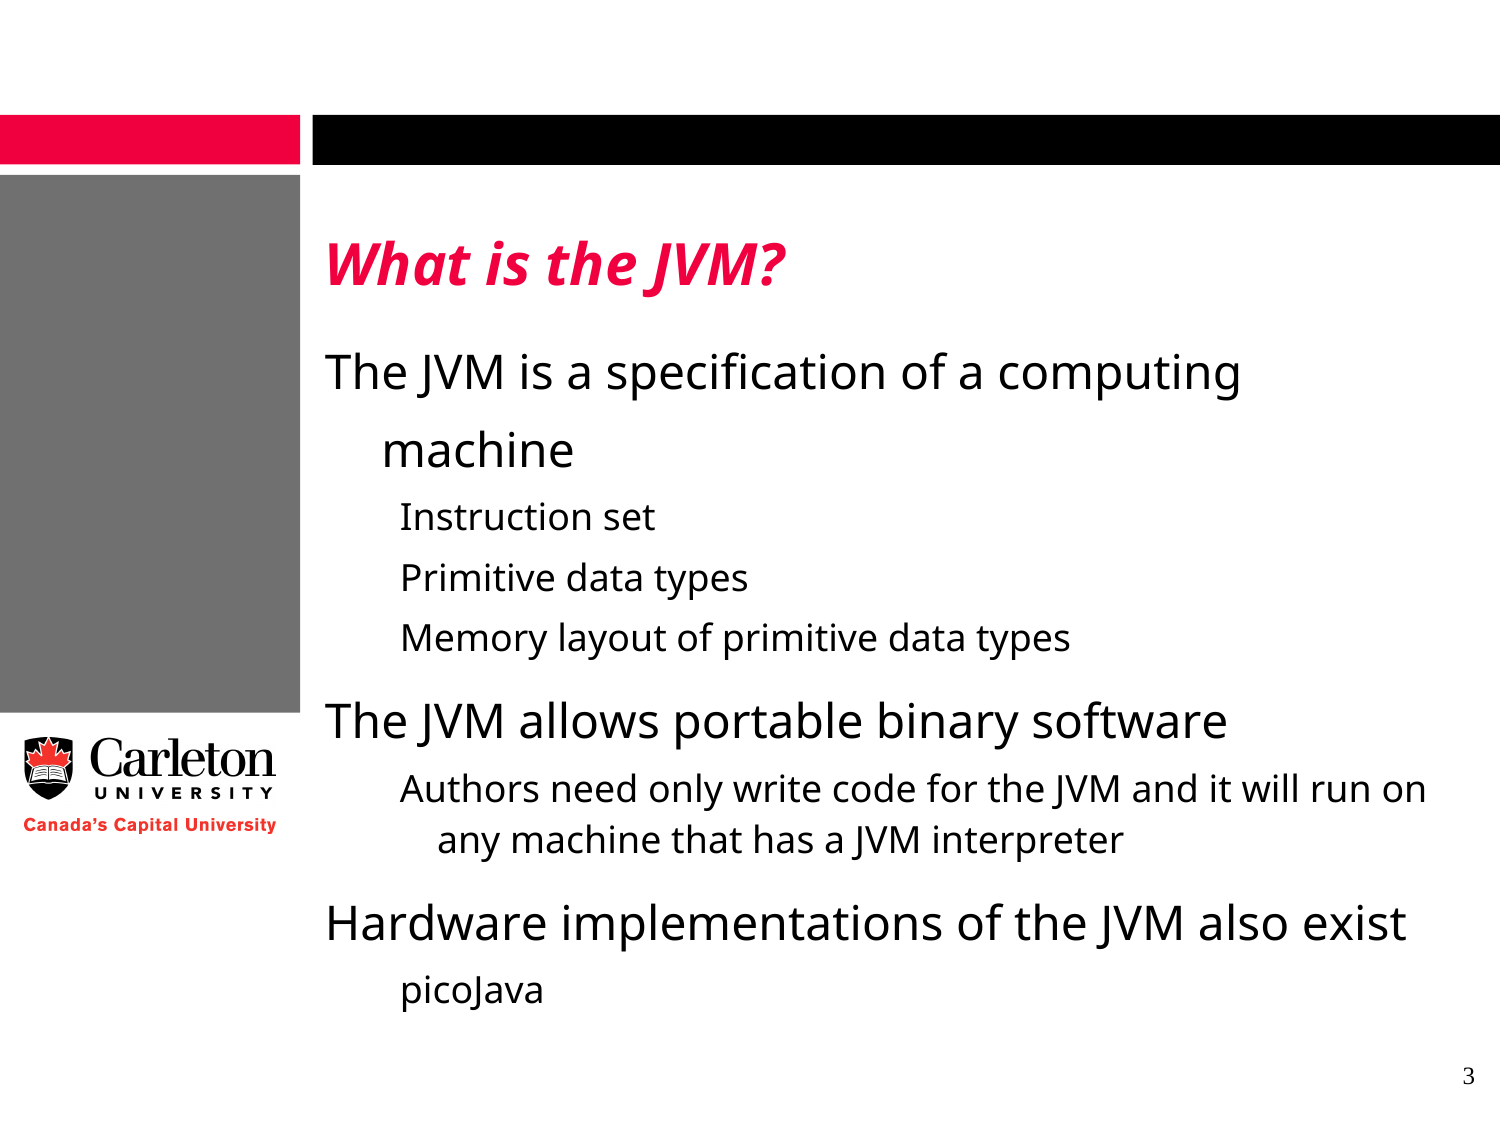

# What is the JVM?
The JVM is a specification of a computing machine
Instruction set
Primitive data types
Memory layout of primitive data types
The JVM allows portable binary software
Authors need only write code for the JVM and it will run on any machine that has a JVM interpreter
Hardware implementations of the JVM also exist
picoJava
3